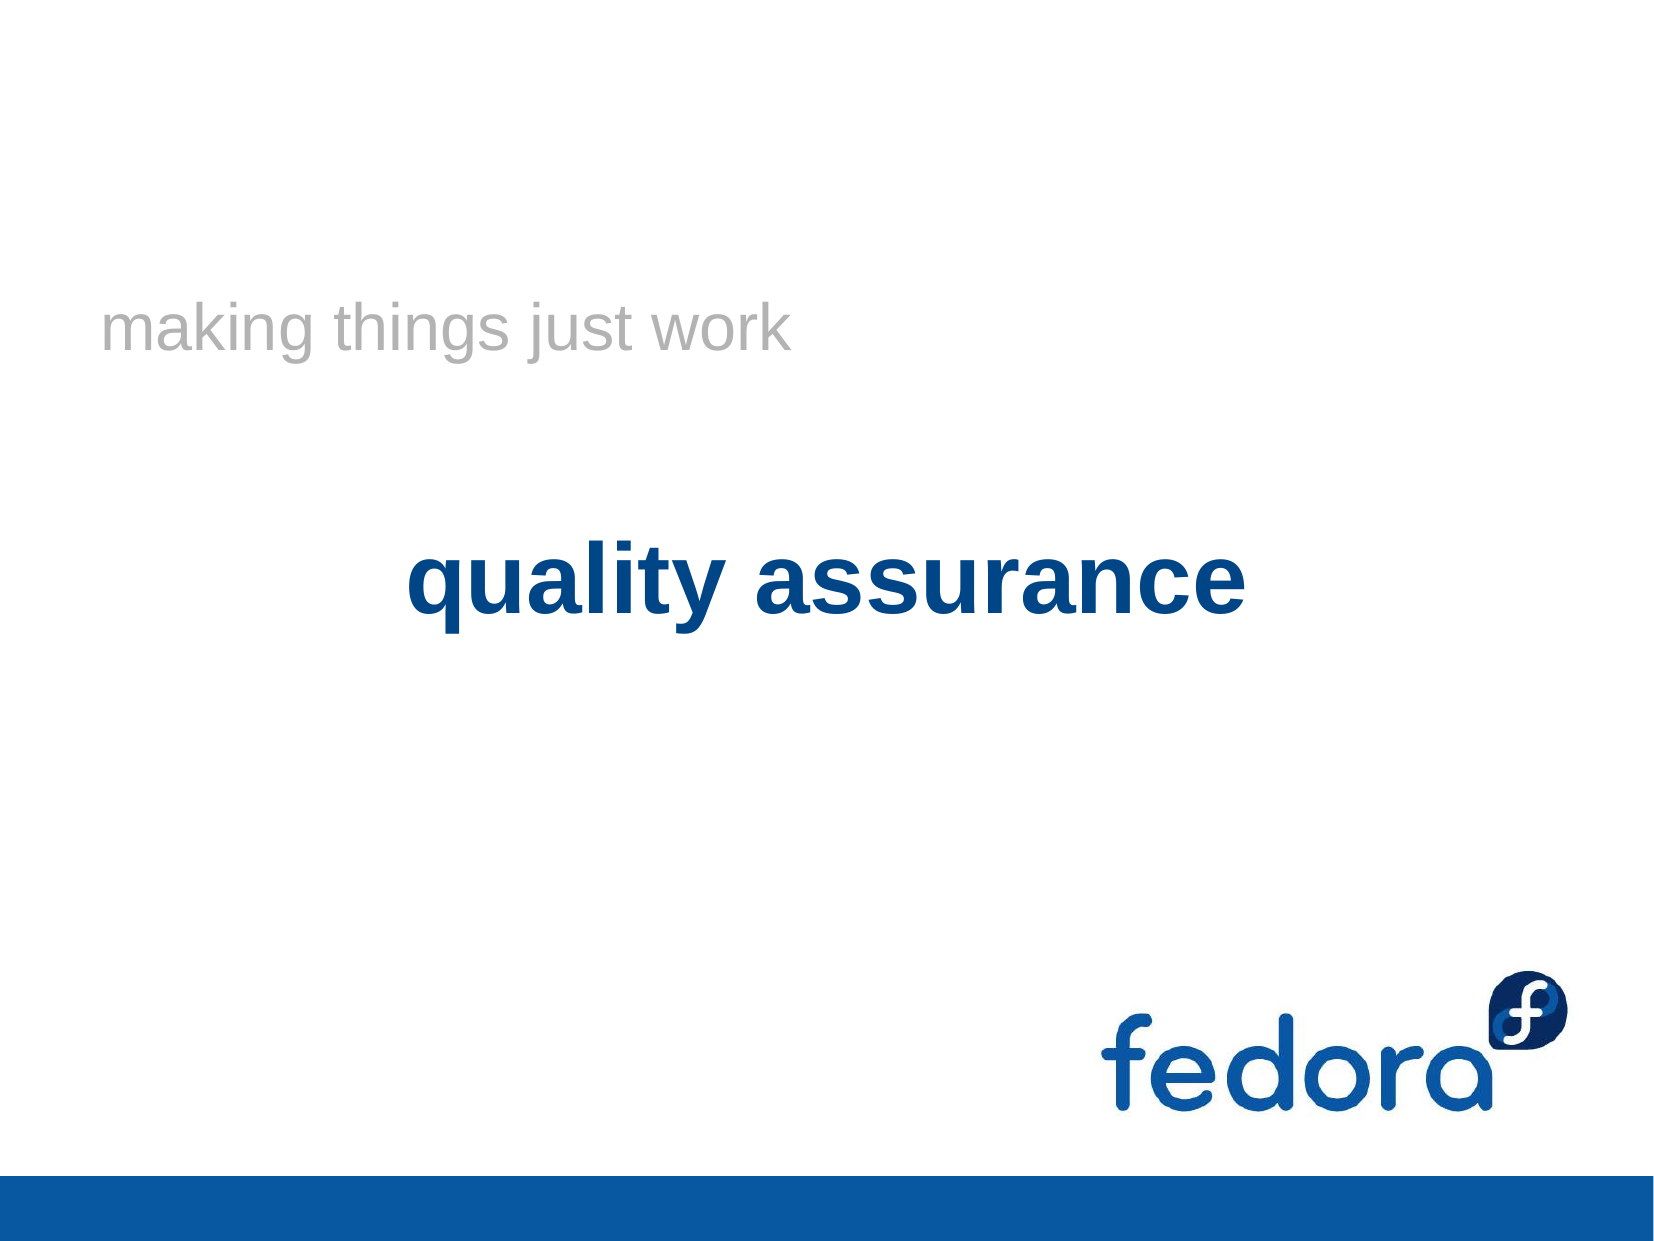

# quality assurance
making things just work